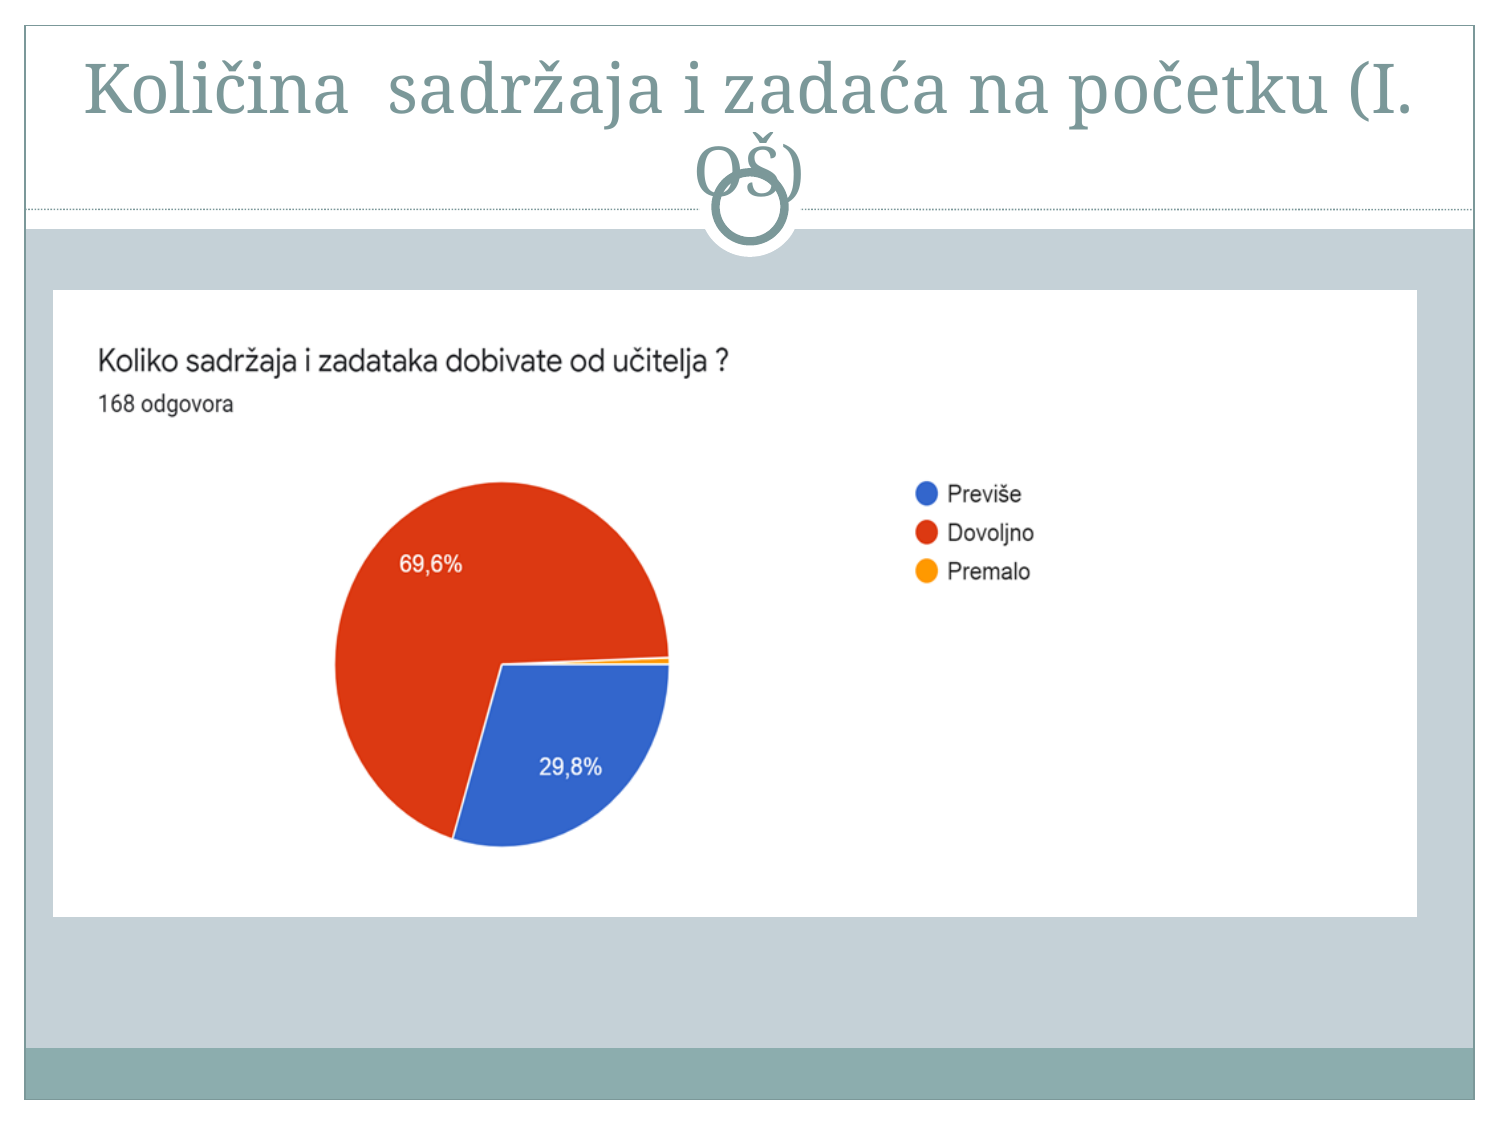

# Količina sadržaja i zadaća na početku (I. OŠ)